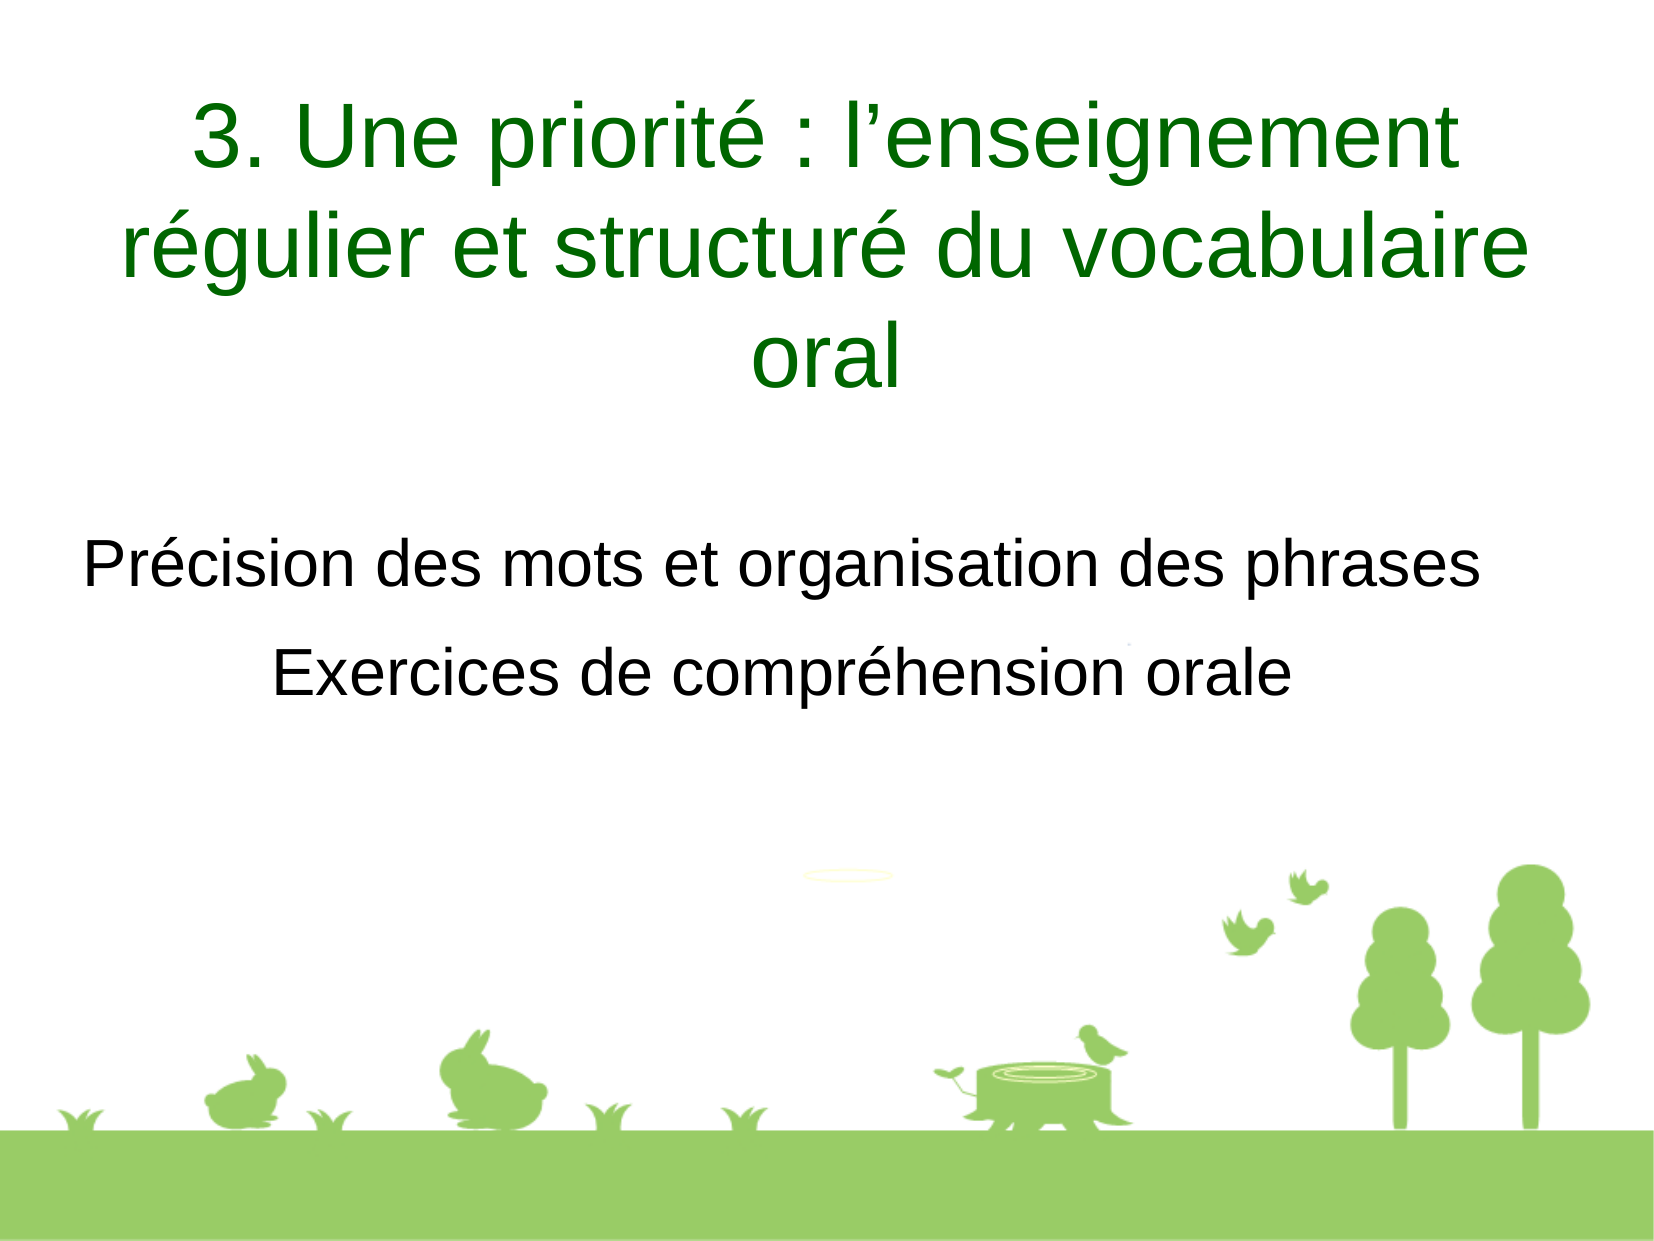

# 3. Une priorité : l’enseignement régulier et structuré du vocabulaire oral
Précision des mots et organisation des phrases
Exercices de compréhension orale